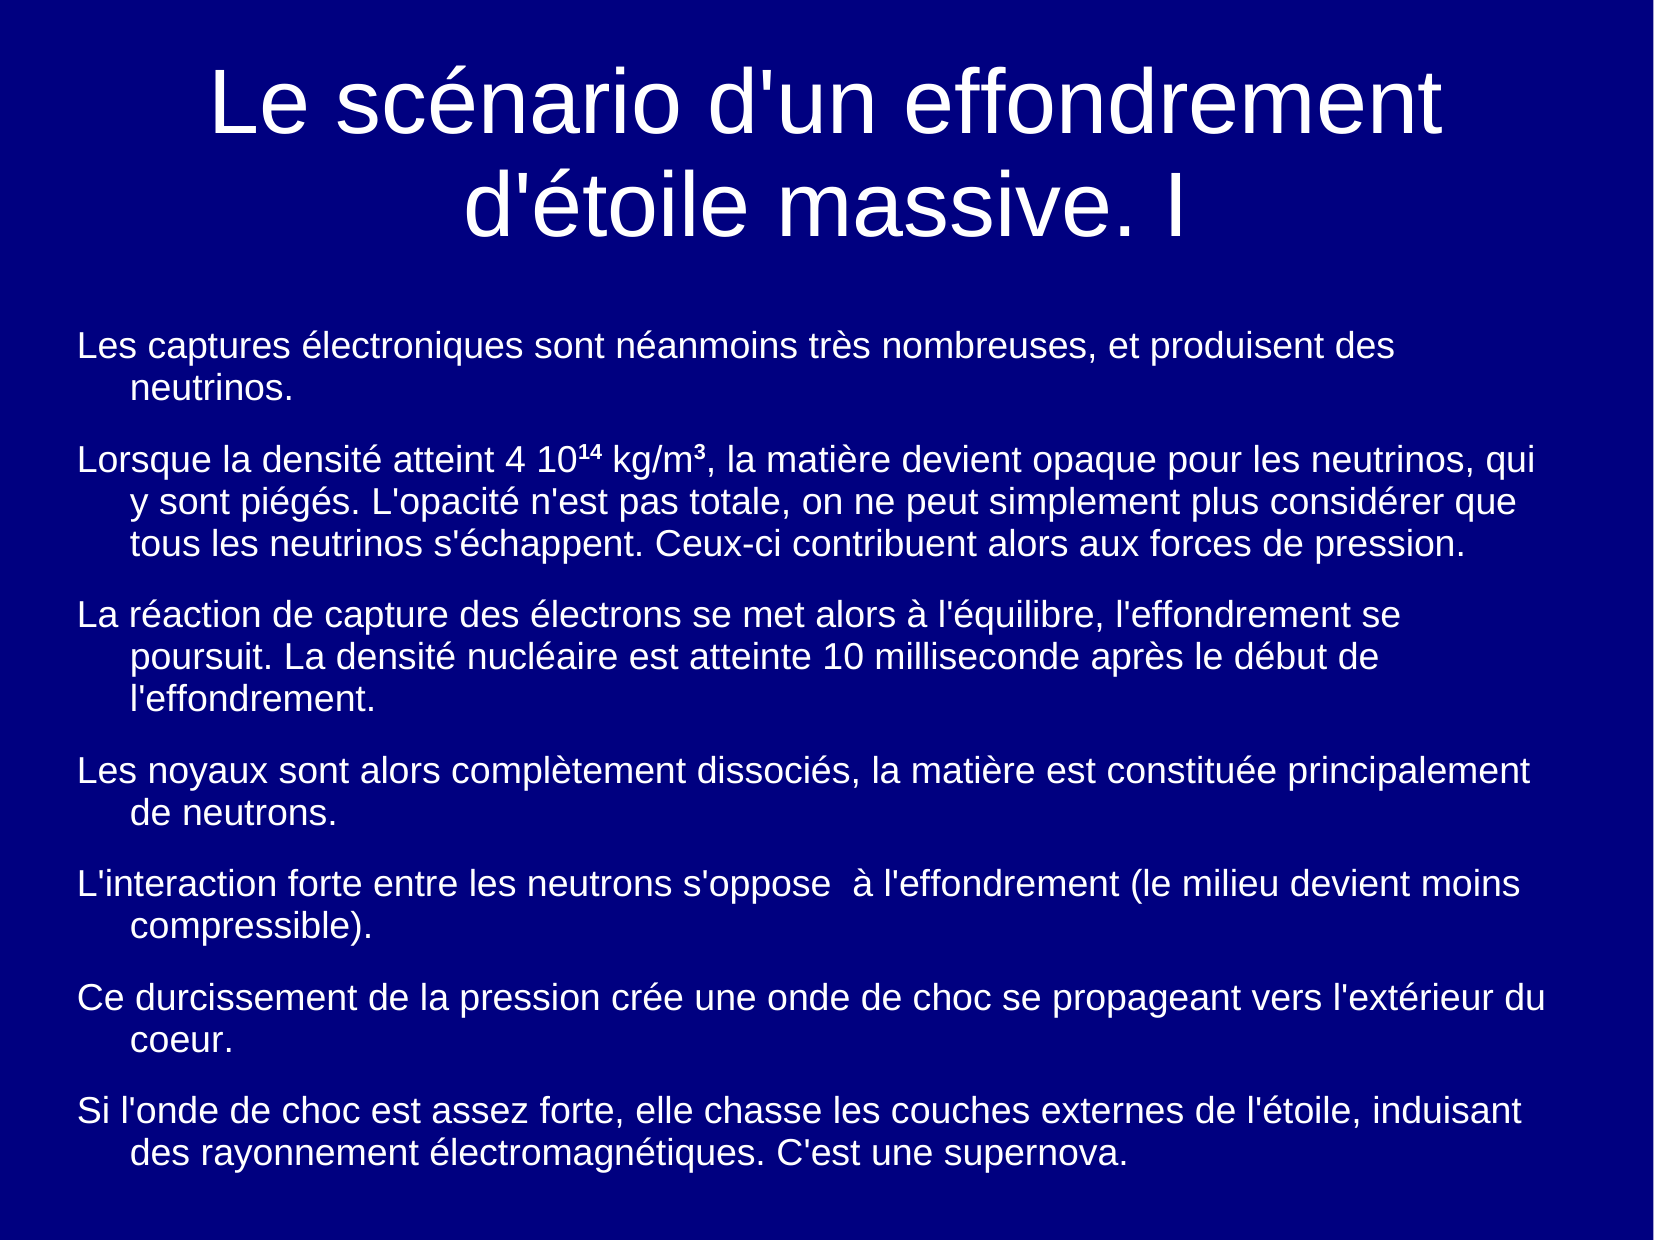

# Le scénario d'un effondrement d'étoile massive. I
Les captures électroniques sont néanmoins très nombreuses, et produisent des neutrinos.
Lorsque la densité atteint 4 1014 kg/m3, la matière devient opaque pour les neutrinos, qui y sont piégés. L'opacité n'est pas totale, on ne peut simplement plus considérer que tous les neutrinos s'échappent. Ceux-ci contribuent alors aux forces de pression.
La réaction de capture des électrons se met alors à l'équilibre, l'effondrement se poursuit. La densité nucléaire est atteinte 10 milliseconde après le début de l'effondrement.
Les noyaux sont alors complètement dissociés, la matière est constituée principalement de neutrons.
L'interaction forte entre les neutrons s'oppose à l'effondrement (le milieu devient moins compressible).
Ce durcissement de la pression crée une onde de choc se propageant vers l'extérieur du coeur.
Si l'onde de choc est assez forte, elle chasse les couches externes de l'étoile, induisant des rayonnement électromagnétiques. C'est une supernova.